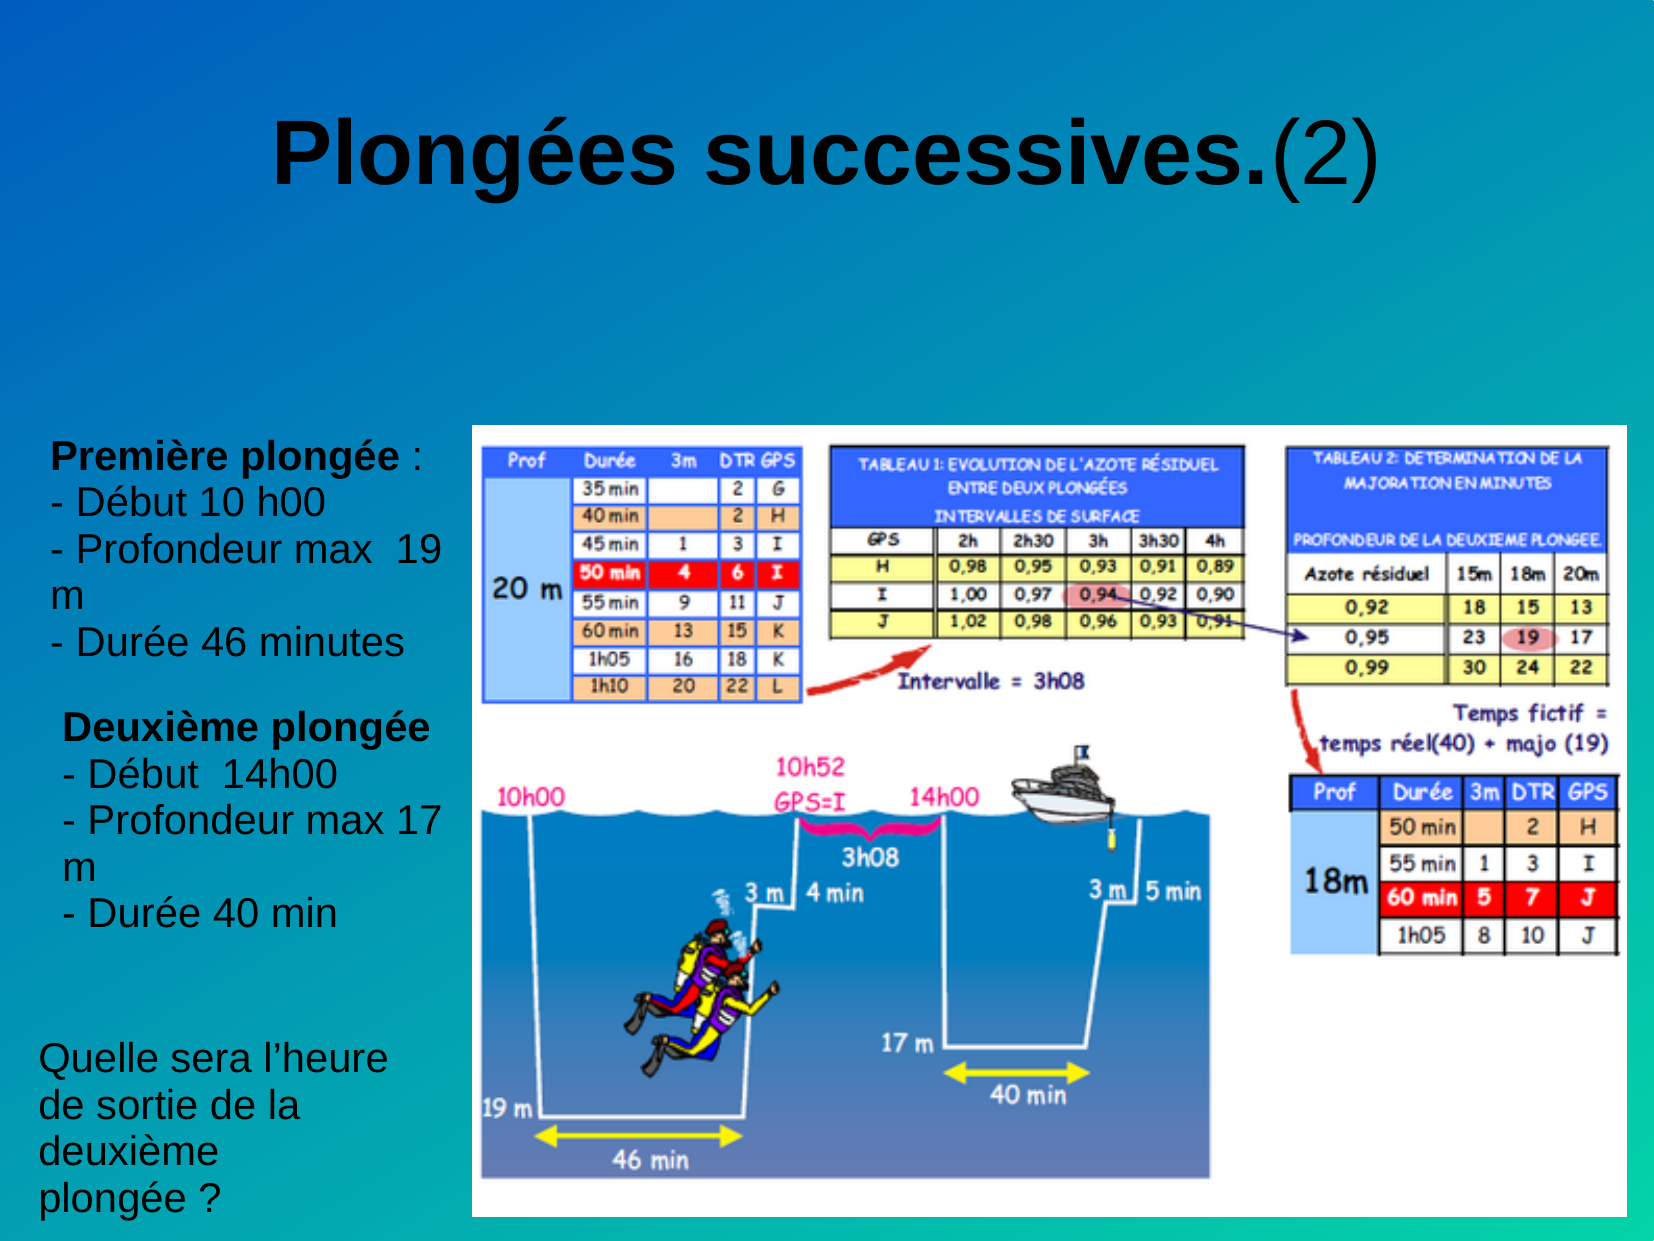

# Plongées successives.(2)
Première plongée :
- Début 10 h00
- Profondeur max 19 m
- Durée 46 minutes
Deuxième plongée
- Début 14h00
- Profondeur max 17 m
- Durée 40 min
Quelle sera l’heure de sortie de la deuxième plongée ?